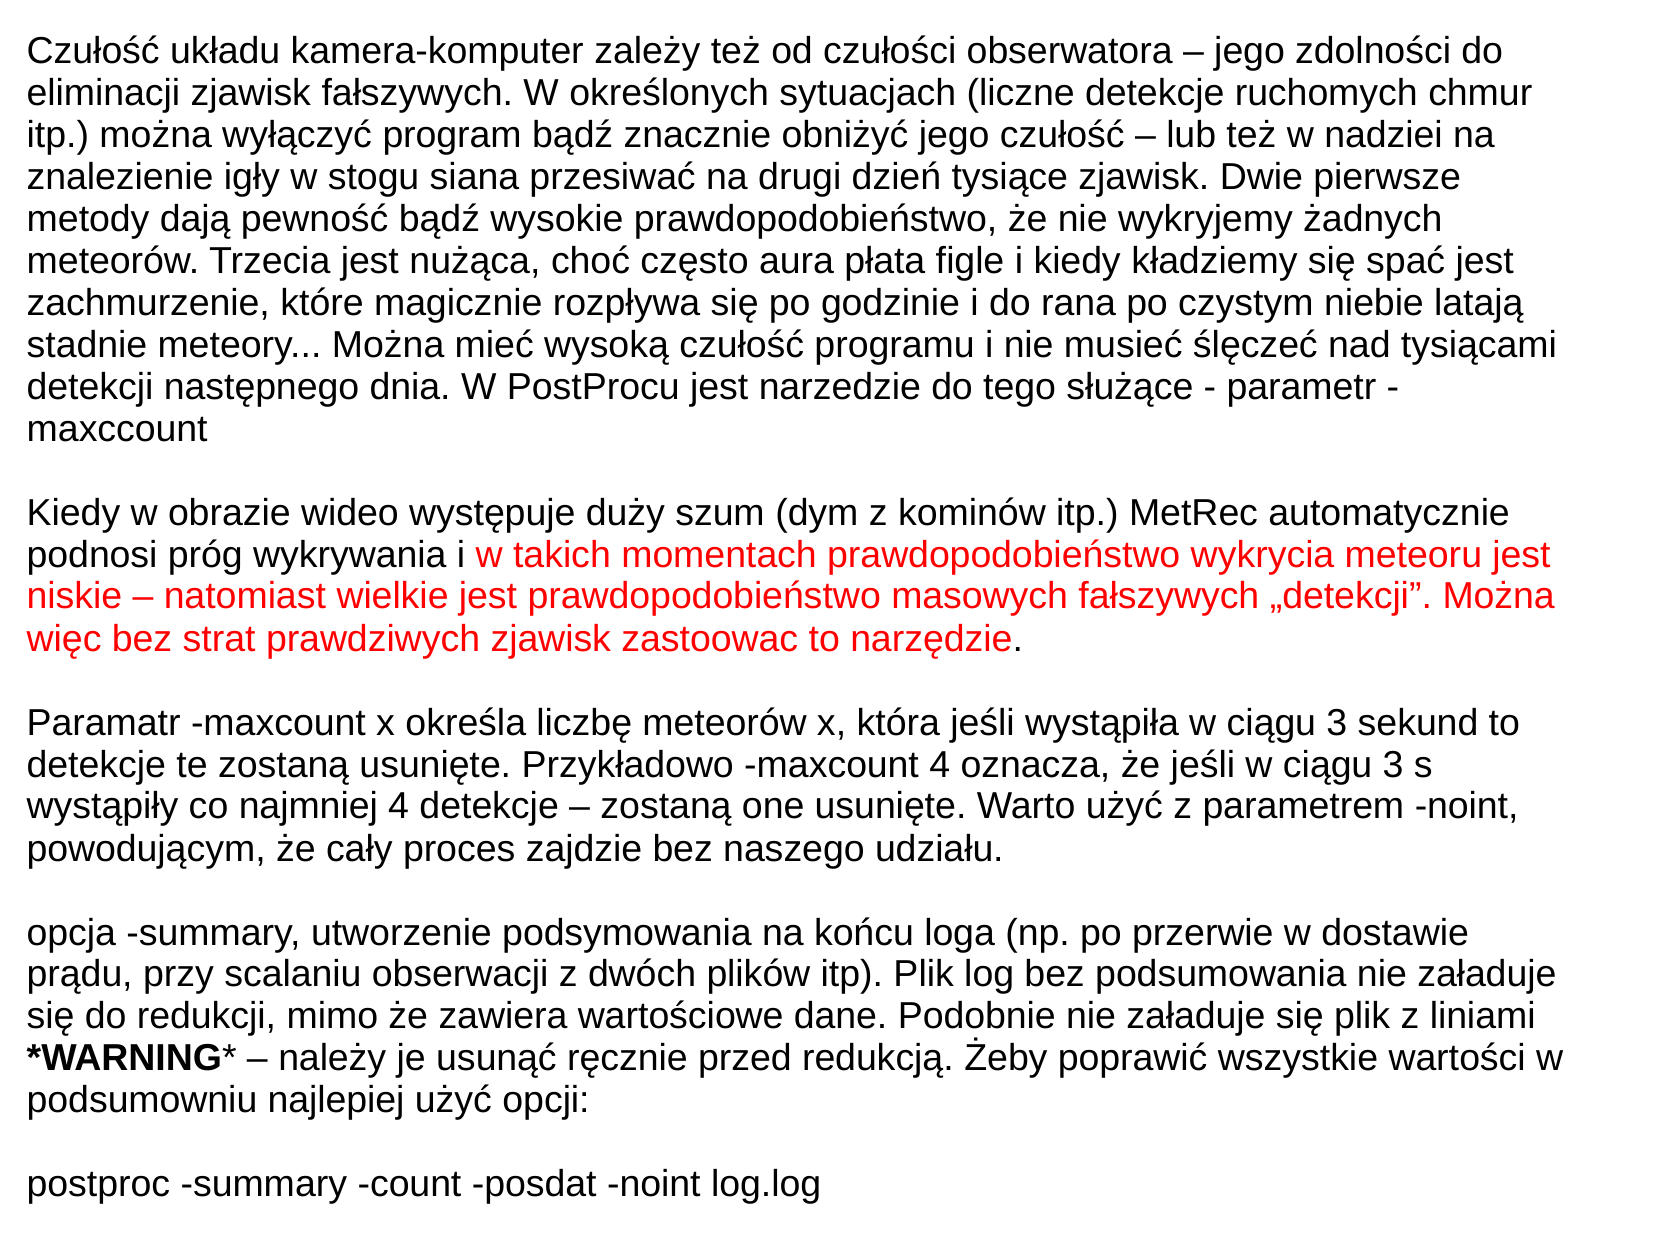

Czułość układu kamera-komputer zależy też od czułości obserwatora – jego zdolności do eliminacji zjawisk fałszywych. W określonych sytuacjach (liczne detekcje ruchomych chmur itp.) można wyłączyć program bądź znacznie obniżyć jego czułość – lub też w nadziei na znalezienie igły w stogu siana przesiwać na drugi dzień tysiące zjawisk. Dwie pierwsze metody dają pewność bądź wysokie prawdopodobieństwo, że nie wykryjemy żadnych meteorów. Trzecia jest nużąca, choć często aura płata figle i kiedy kładziemy się spać jest zachmurzenie, które magicznie rozpływa się po godzinie i do rana po czystym niebie latają stadnie meteory... Można mieć wysoką czułość programu i nie musieć ślęczeć nad tysiącami detekcji następnego dnia. W PostProcu jest narzedzie do tego służące - parametr -maxccount
Kiedy w obrazie wideo występuje duży szum (dym z kominów itp.) MetRec automatycznie podnosi próg wykrywania i w takich momentach prawdopodobieństwo wykrycia meteoru jest niskie – natomiast wielkie jest prawdopodobieństwo masowych fałszywych „detekcji”. Można więc bez strat prawdziwych zjawisk zastoowac to narzędzie.
Paramatr -maxcount x określa liczbę meteorów x, która jeśli wystąpiła w ciągu 3 sekund to detekcje te zostaną usunięte. Przykładowo -maxcount 4 oznacza, że jeśli w ciągu 3 s wystąpiły co najmniej 4 detekcje – zostaną one usunięte. Warto użyć z parametrem -noint, powodującym, że cały proces zajdzie bez naszego udziału.
opcja -summary, utworzenie podsymowania na końcu loga (np. po przerwie w dostawie prądu, przy scalaniu obserwacji z dwóch plików itp). Plik log bez podsumowania nie załaduje się do redukcji, mimo że zawiera wartościowe dane. Podobnie nie załaduje się plik z liniami
*WARNING* – należy je usunąć ręcznie przed redukcją. Żeby poprawić wszystkie wartości w podsumowniu najlepiej użyć opcji:
postproc -summary -count -posdat -noint log.log